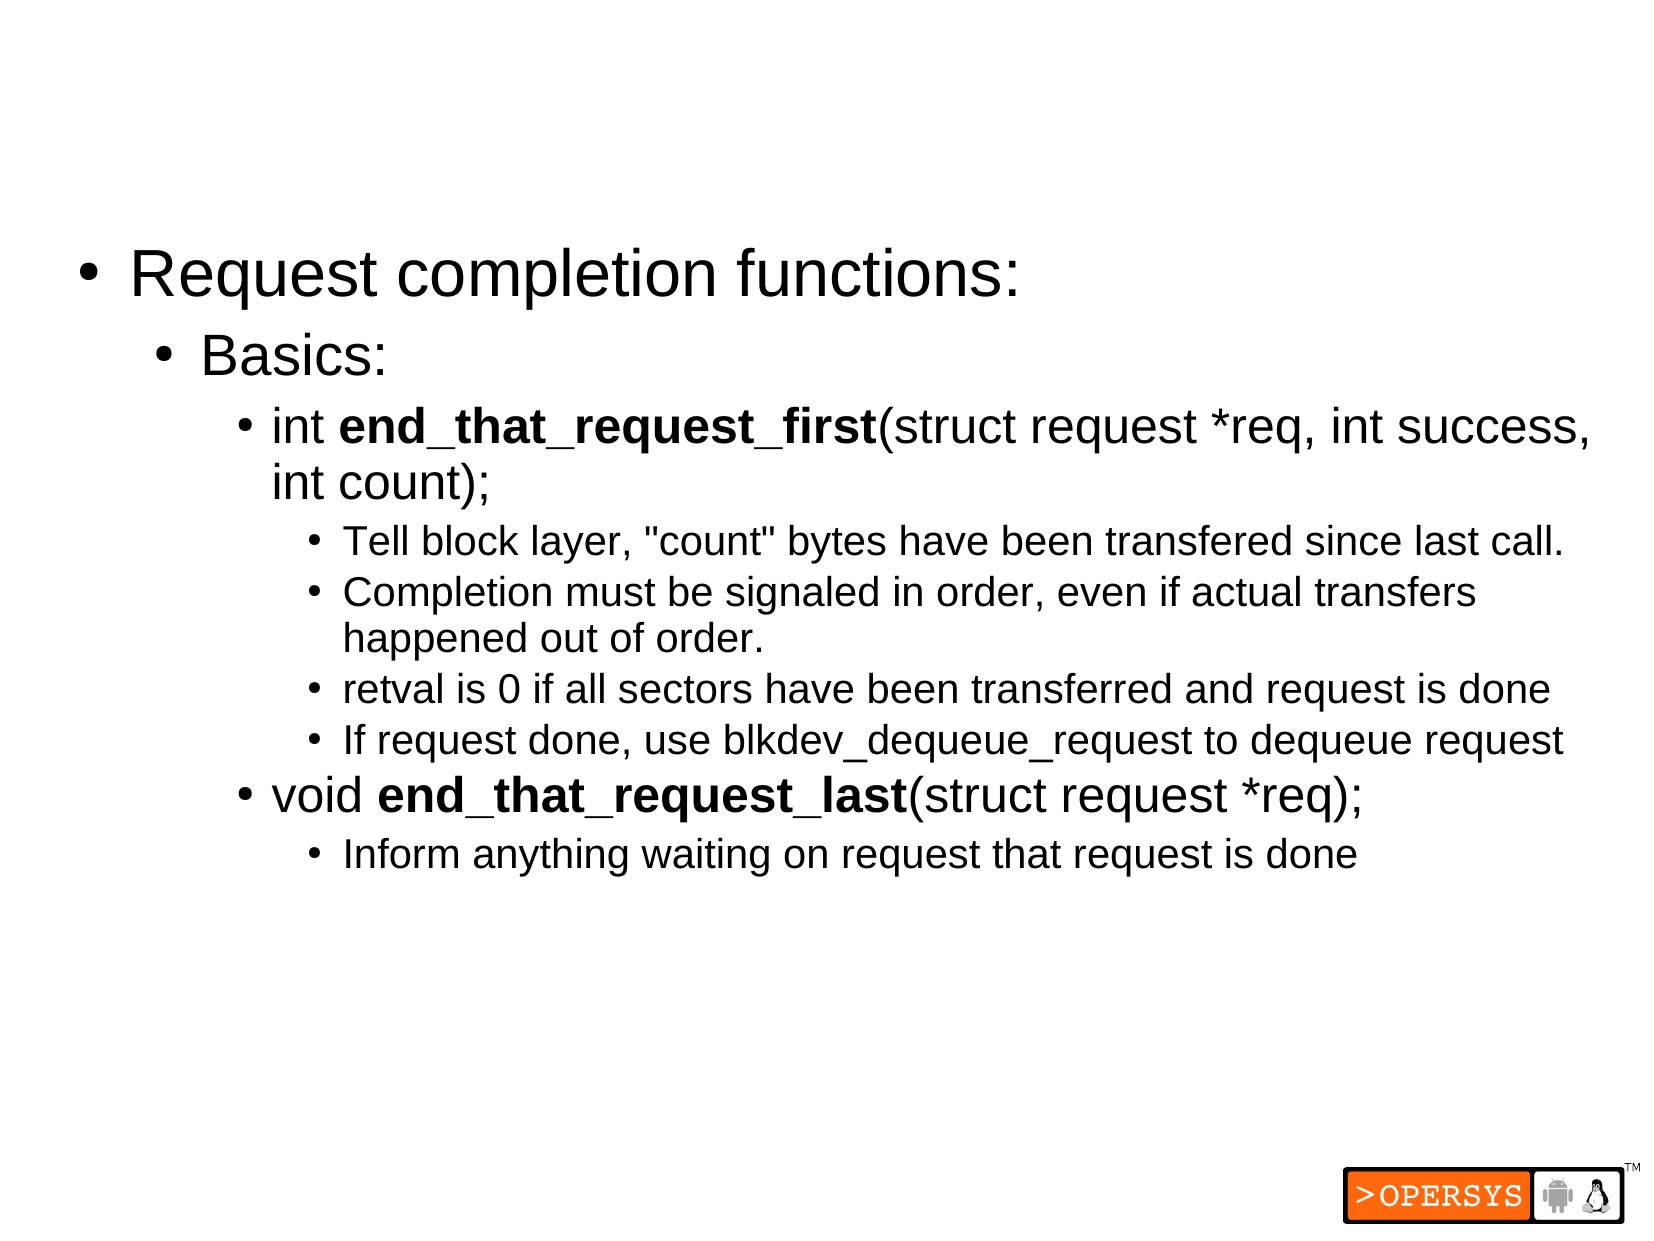

# Request completion functions:
Basics:
int end_that_request_first(struct request *req, int success, int count);
Tell block layer, "count" bytes have been transfered since last call.
Completion must be signaled in order, even if actual transfers happened out of order.
retval is 0 if all sectors have been transferred and request is done
If request done, use blkdev_dequeue_request to dequeue request
void end_that_request_last(struct request *req);
Inform anything waiting on request that request is done